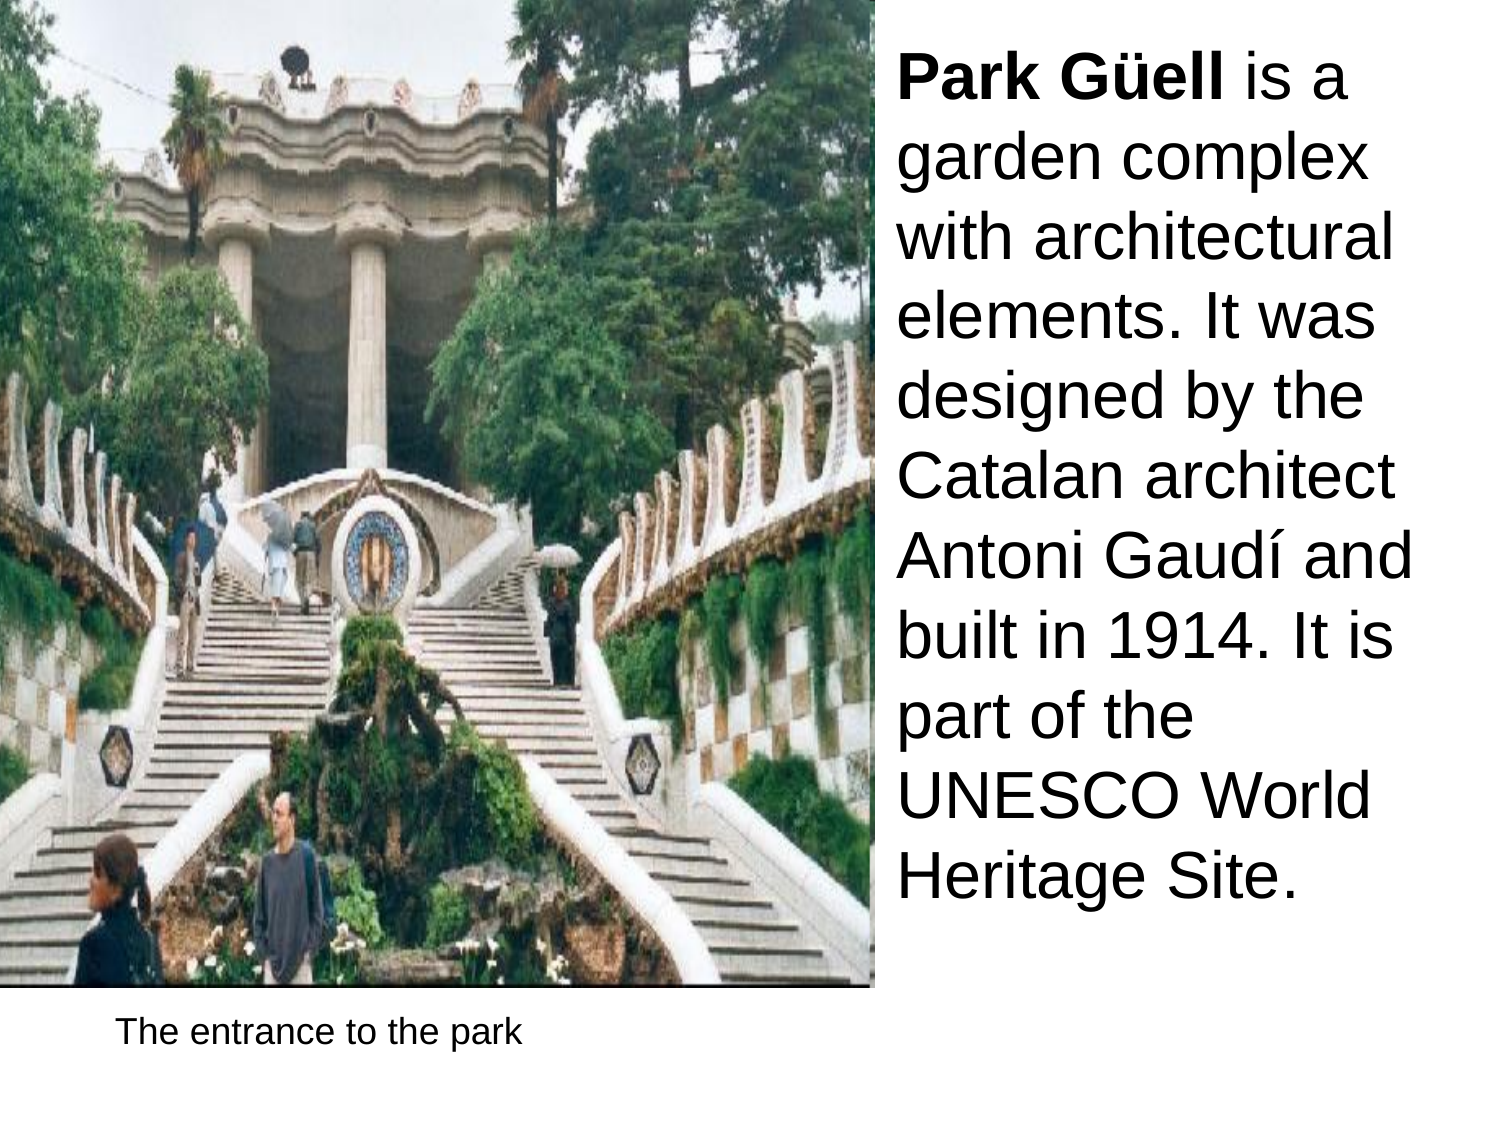

# Park Güell is a garden complex with architectural elements. It was designed by the Catalan architect Antoni Gaudí and built in 1914. It is part of the UNESCO World Heritage Site.
The entrance to the park